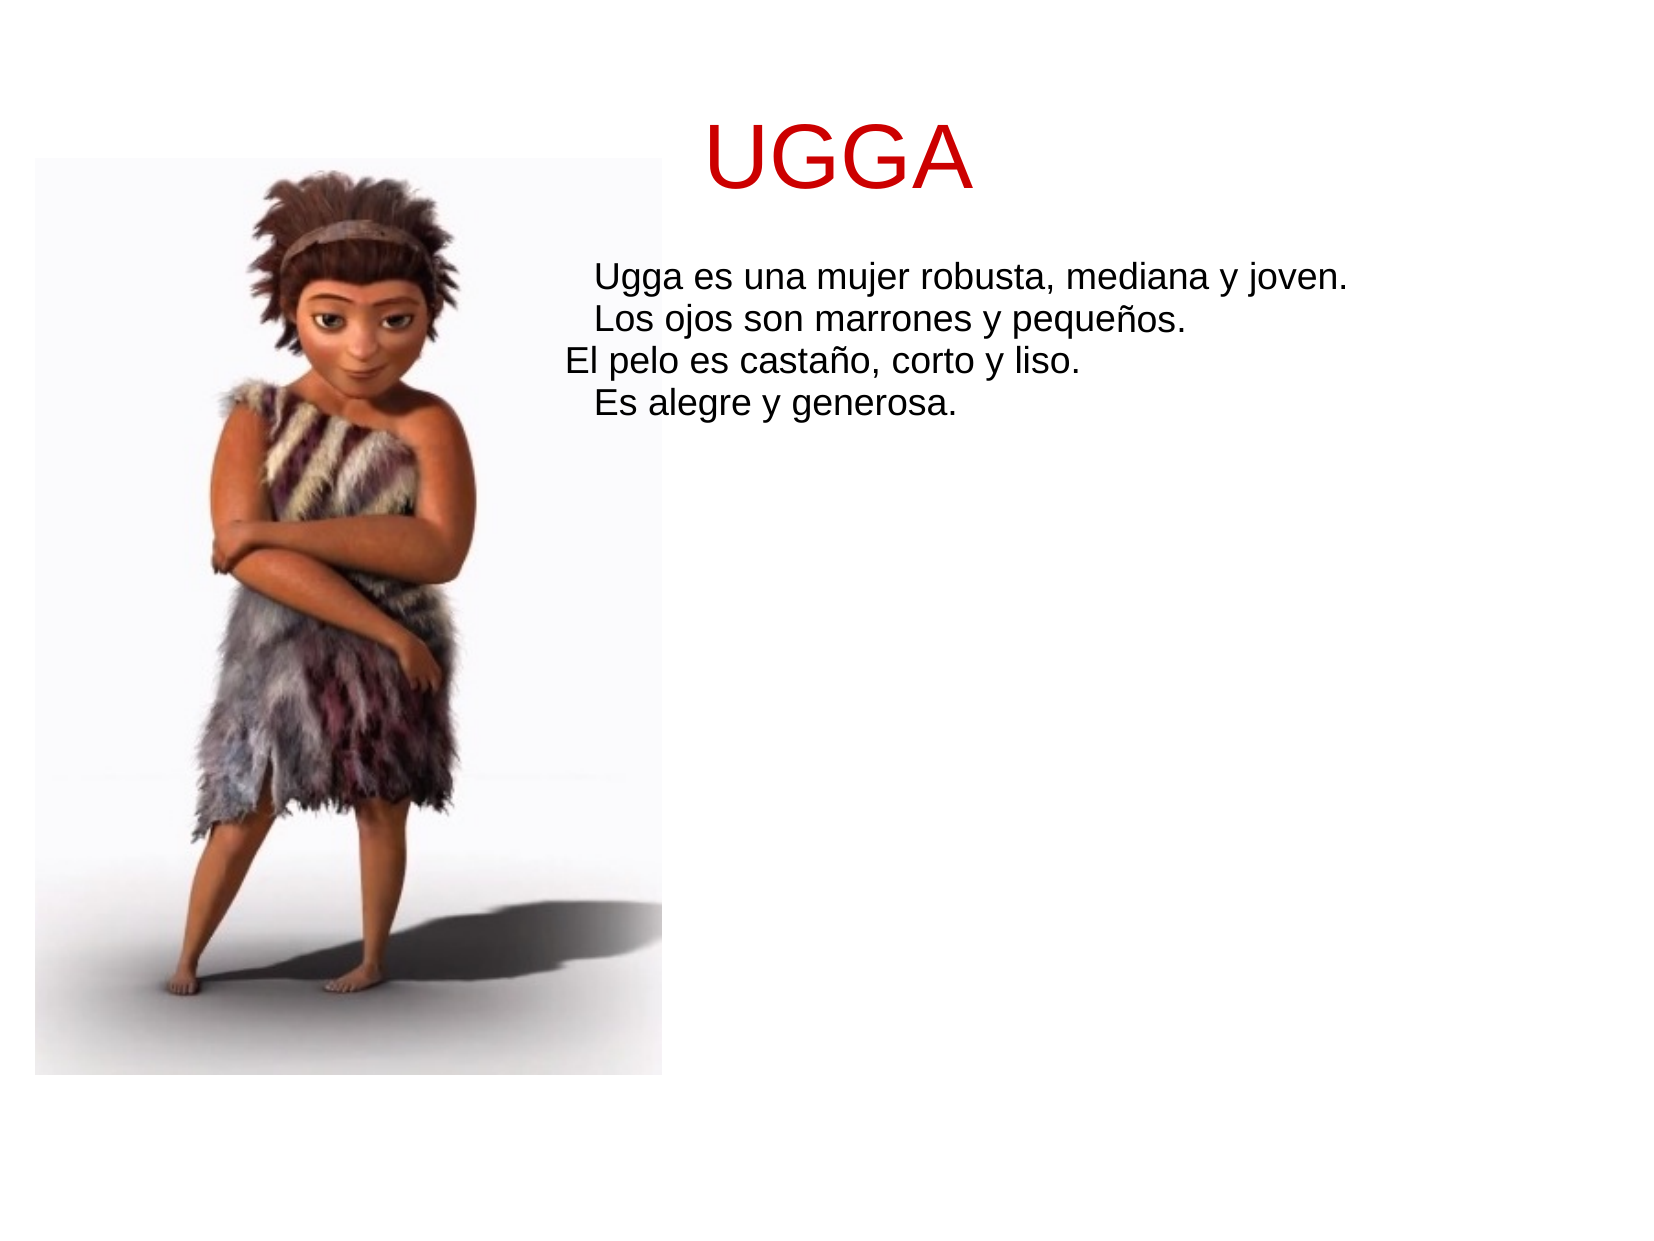

# UGGA
Ugga es una mujer robusta, mediana y joven.
Los ojos son marrones y pequeños.
 El pelo es castaño, corto y liso.
Es alegre y generosa.